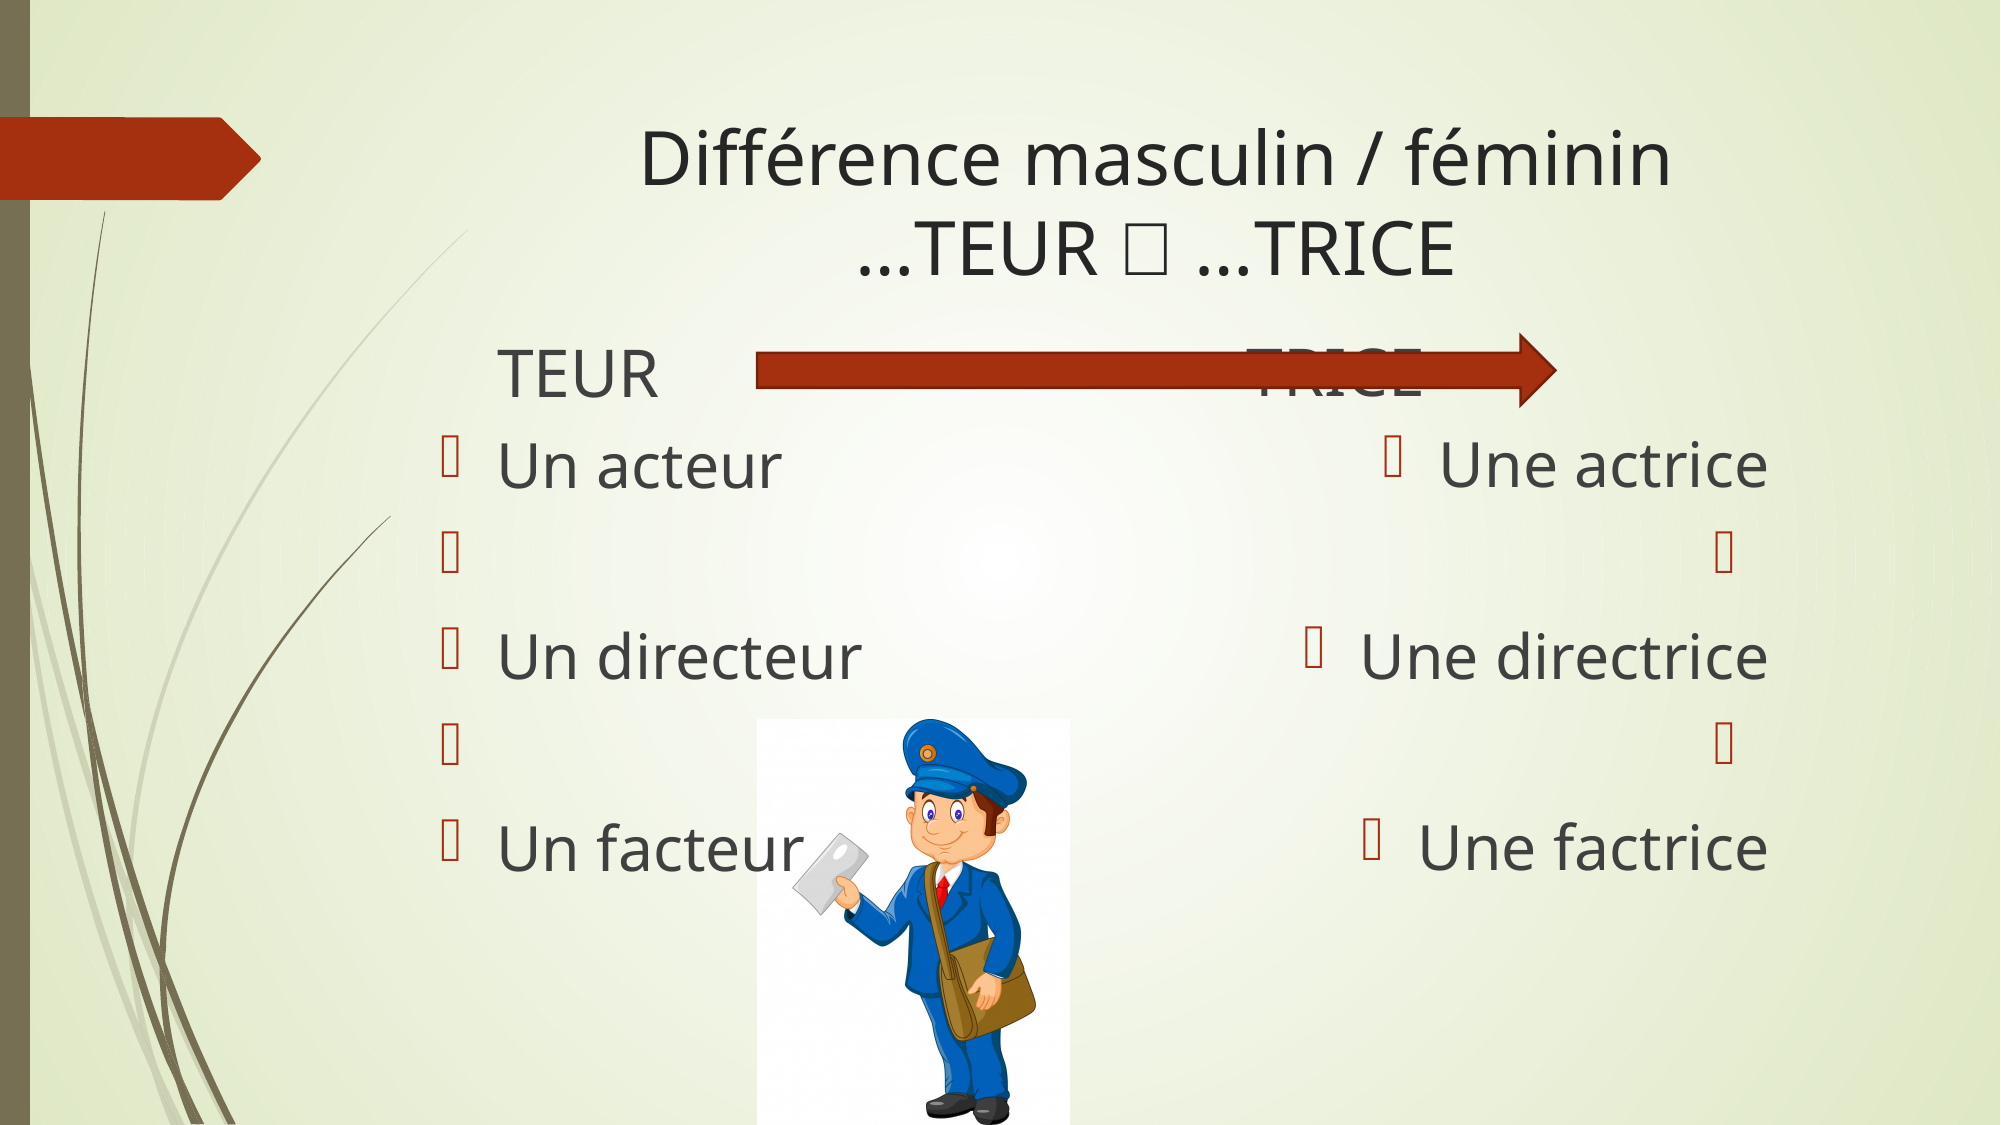

# Différence masculin / féminin …TEUR  …TRICE
TRICE
TEUR
Une actrice
Une directrice
Une factrice
Un acteur
Un directeur
Un facteur